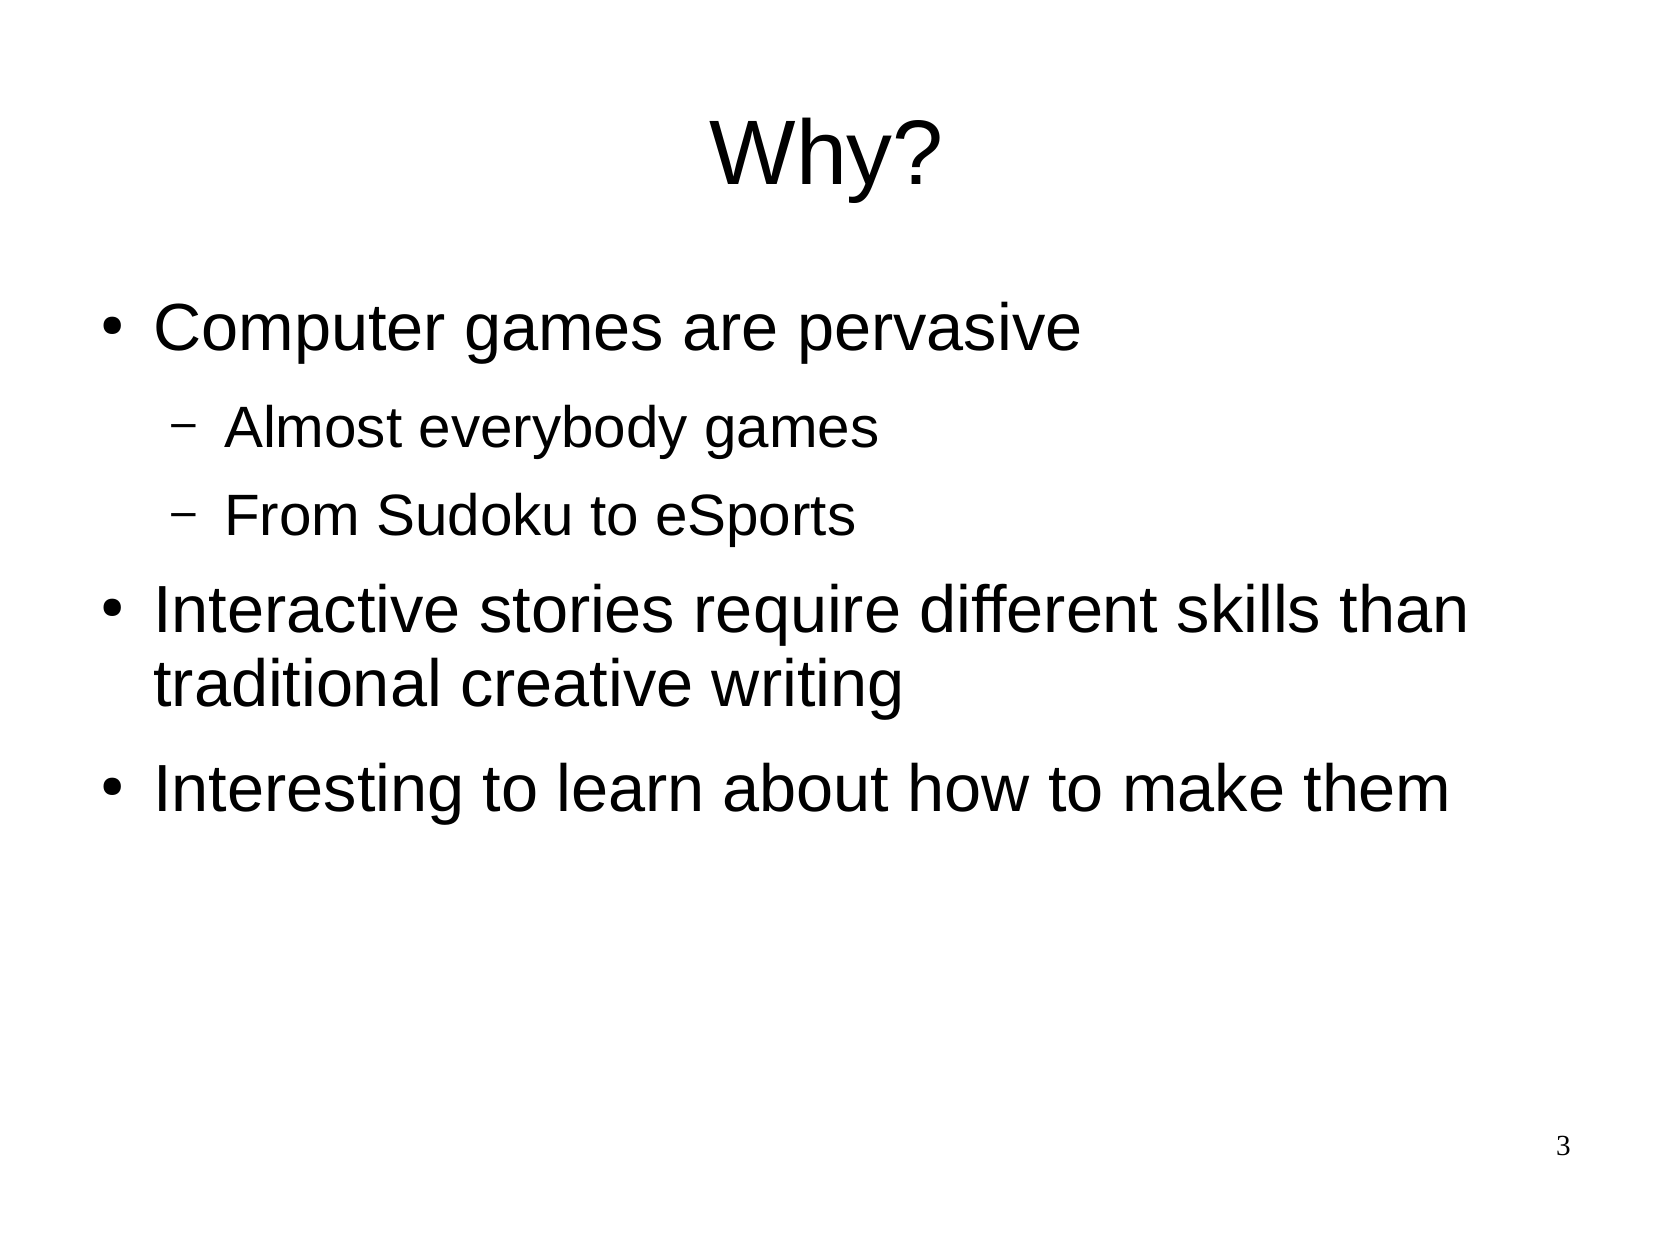

# Why?
Computer games are pervasive
Almost everybody games
From Sudoku to eSports
Interactive stories require different skills than traditional creative writing
Interesting to learn about how to make them
3